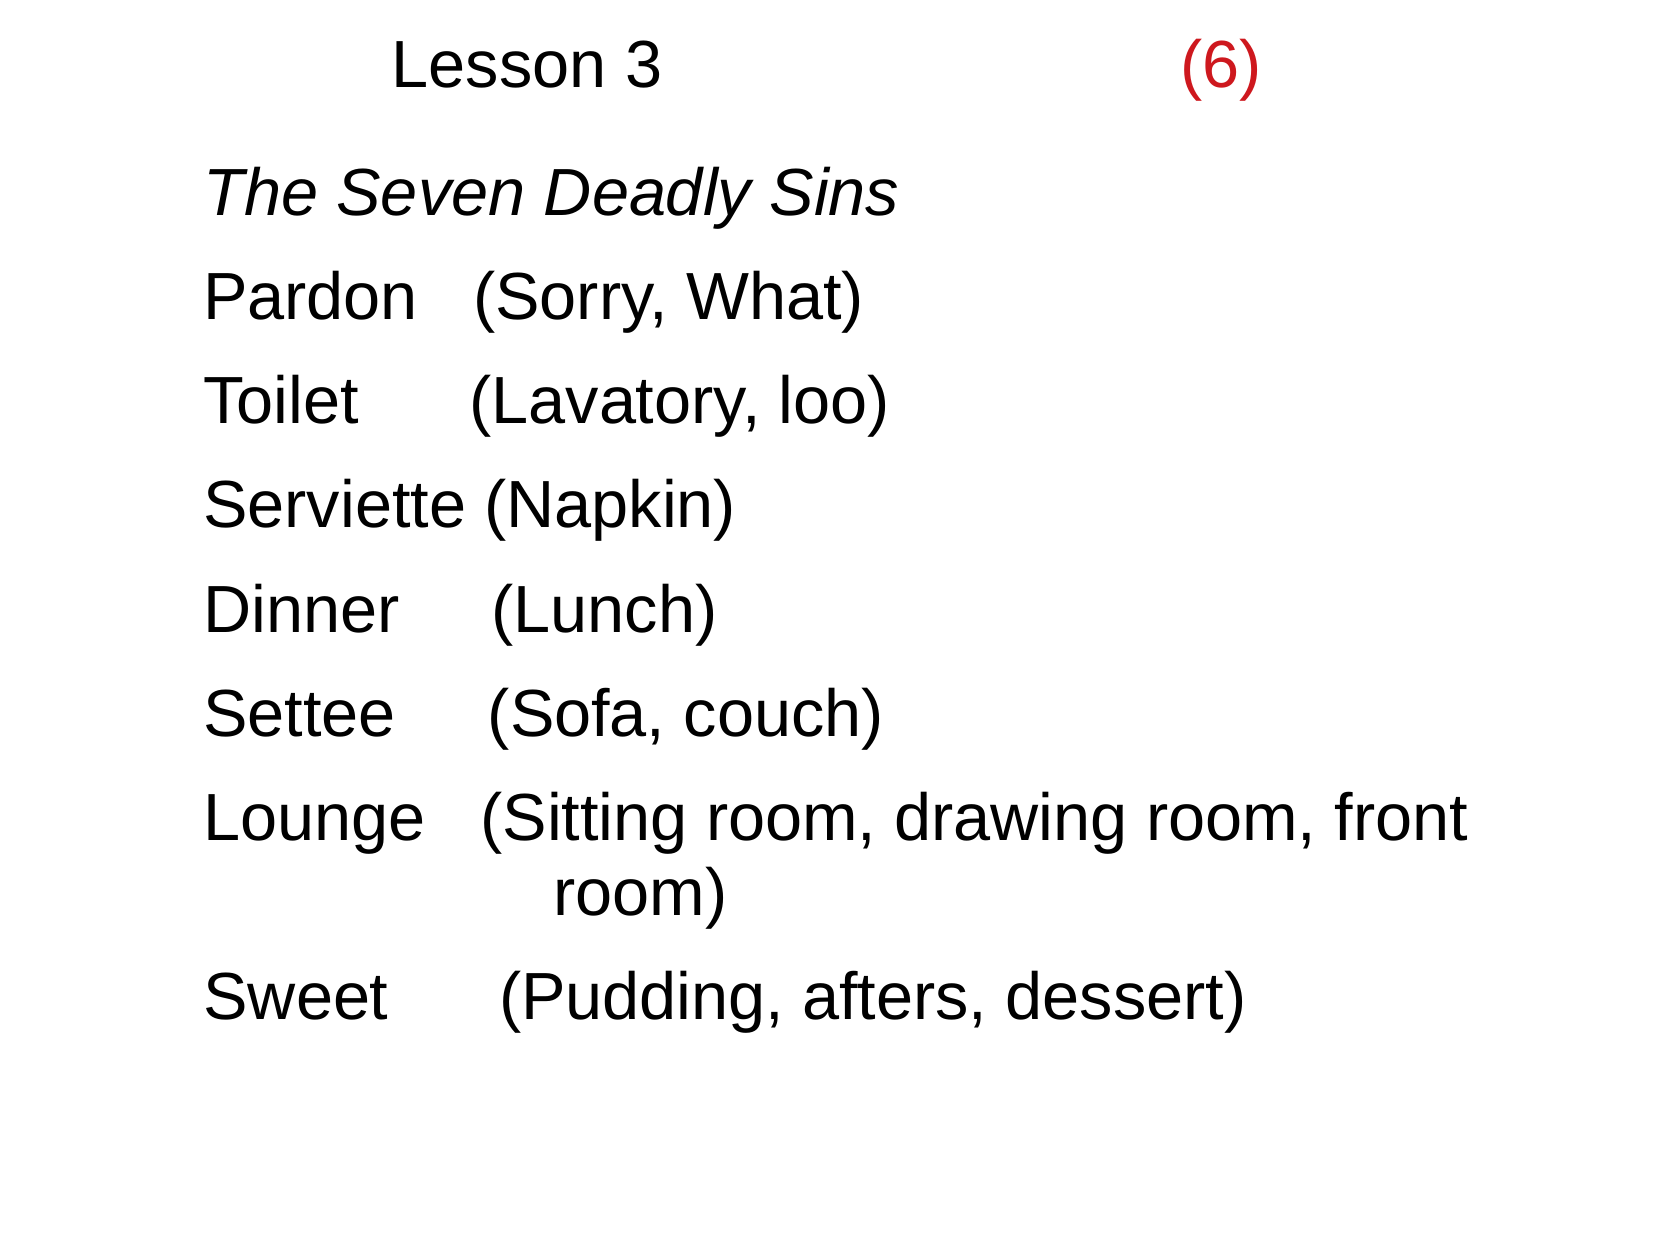

# Lesson 3 (6)
The Seven Deadly Sins
Pardon (Sorry, What)
Toilet (Lavatory, loo)
Serviette (Napkin)
Dinner (Lunch)
Settee (Sofa, couch)
Lounge (Sitting room, drawing room, front room)
Sweet (Pudding, afters, dessert)